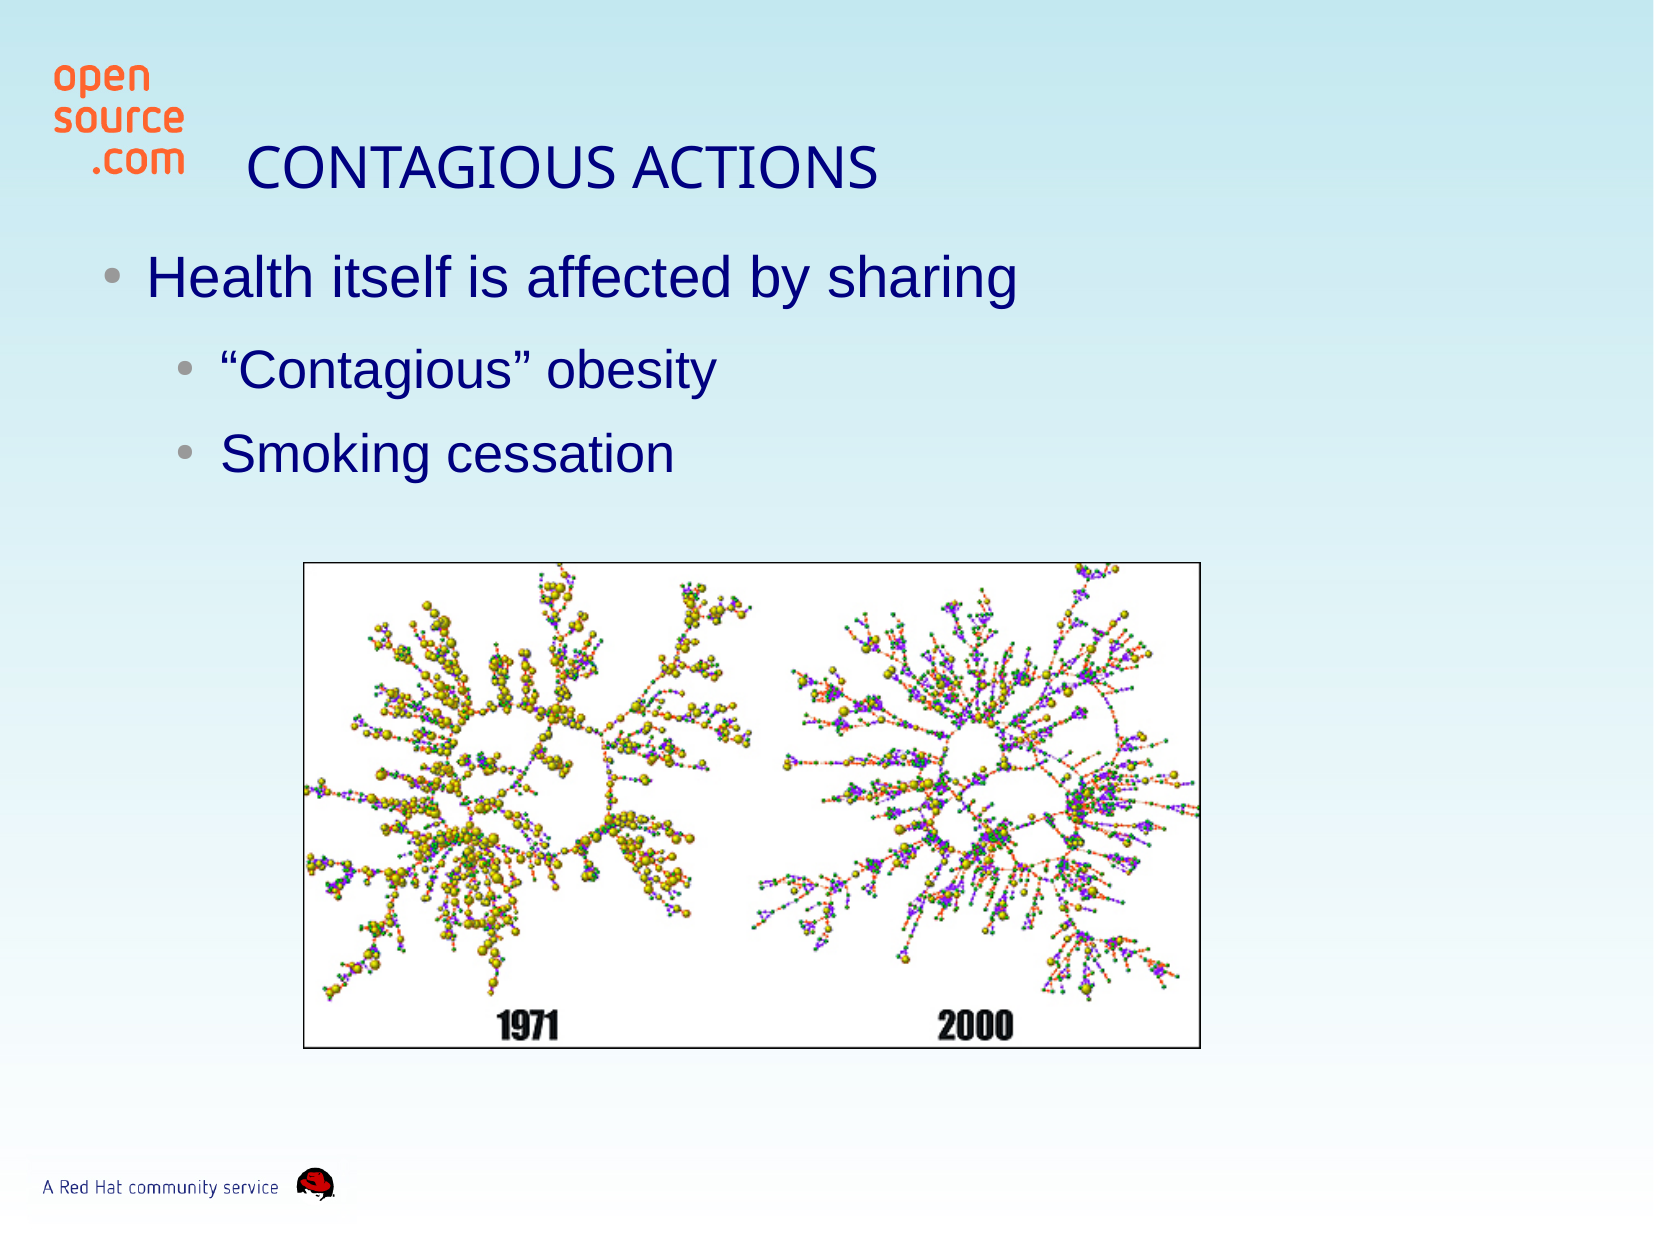

# Introduce Red Hat
CONTAGIOUS ACTIONS
Health itself is affected by sharing
“Contagious” obesity
Smoking cessation